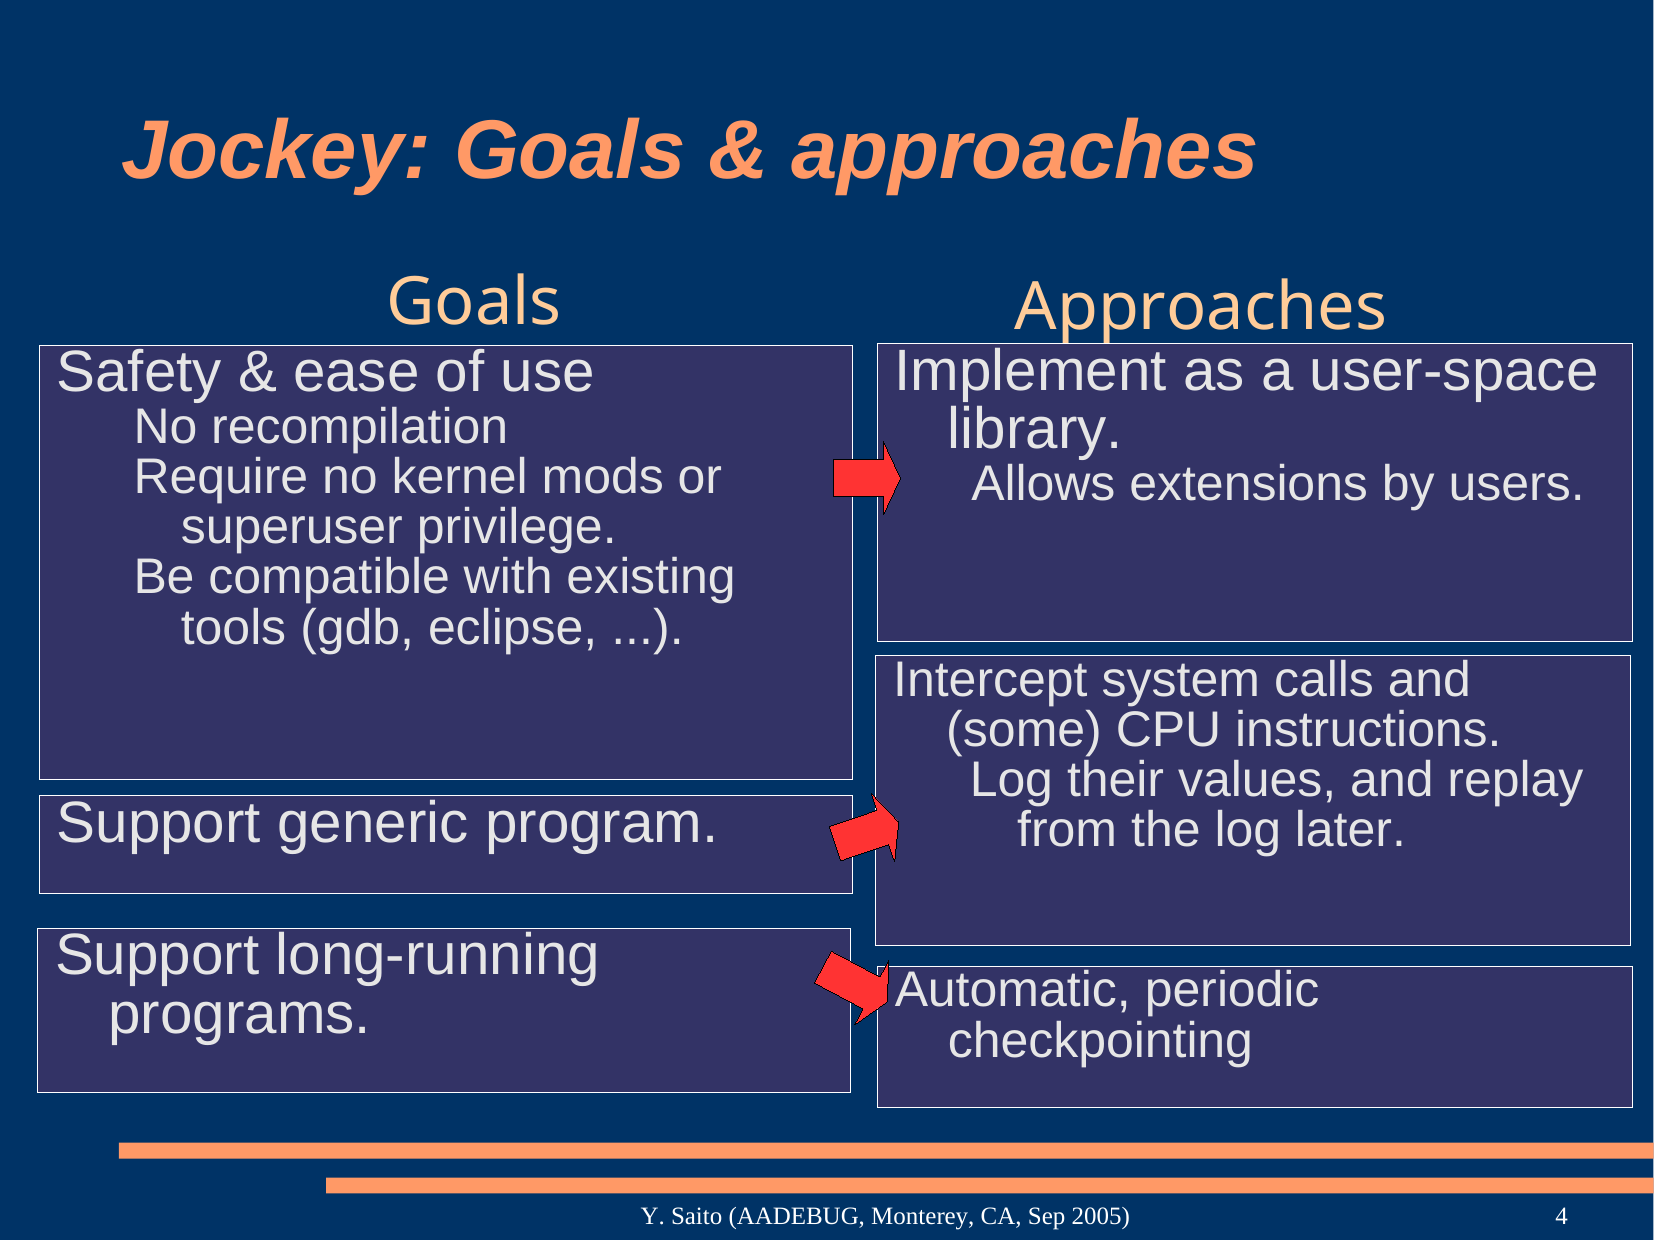

# Jockey: Goals & approaches
Goals
Approaches
Implement as a user-space library.
Allows extensions by users.
Safety & ease of use
No recompilation
Require no kernel mods or superuser privilege.
Be compatible with existing tools (gdb, eclipse, ...).
Intercept system calls and (some) CPU instructions.
Log their values, and replay from the log later.
Support generic program.
Support long-running programs.
Automatic, periodic checkpointing